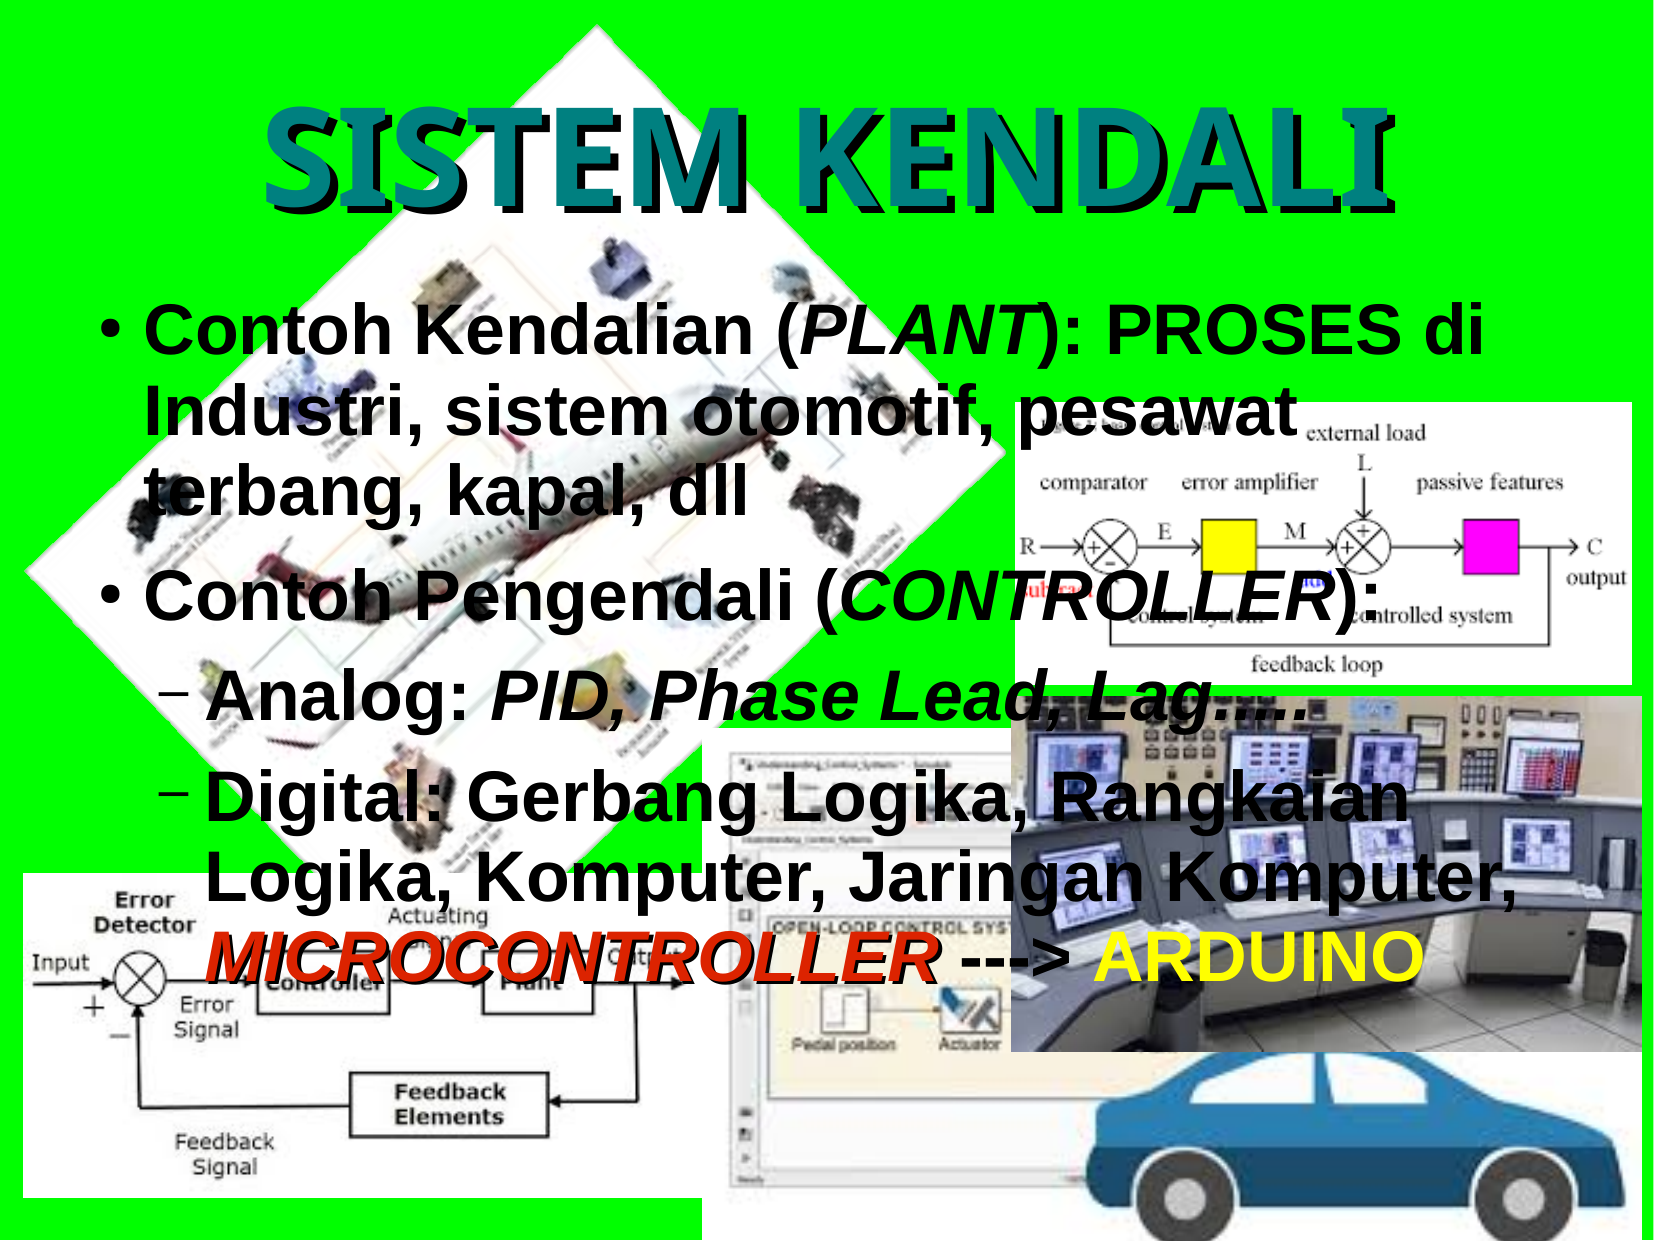

# SISTEM KENDALI
Contoh Kendalian (PLANT): PROSES di Industri, sistem otomotif, pesawat terbang, kapal, dll
Contoh Pengendali (CONTROLLER):
Analog: PID, Phase Lead, Lag.....
Digital: Gerbang Logika, Rangkaian Logika, Komputer, Jaringan Komputer, MICROCONTROLLER ---> ARDUINO